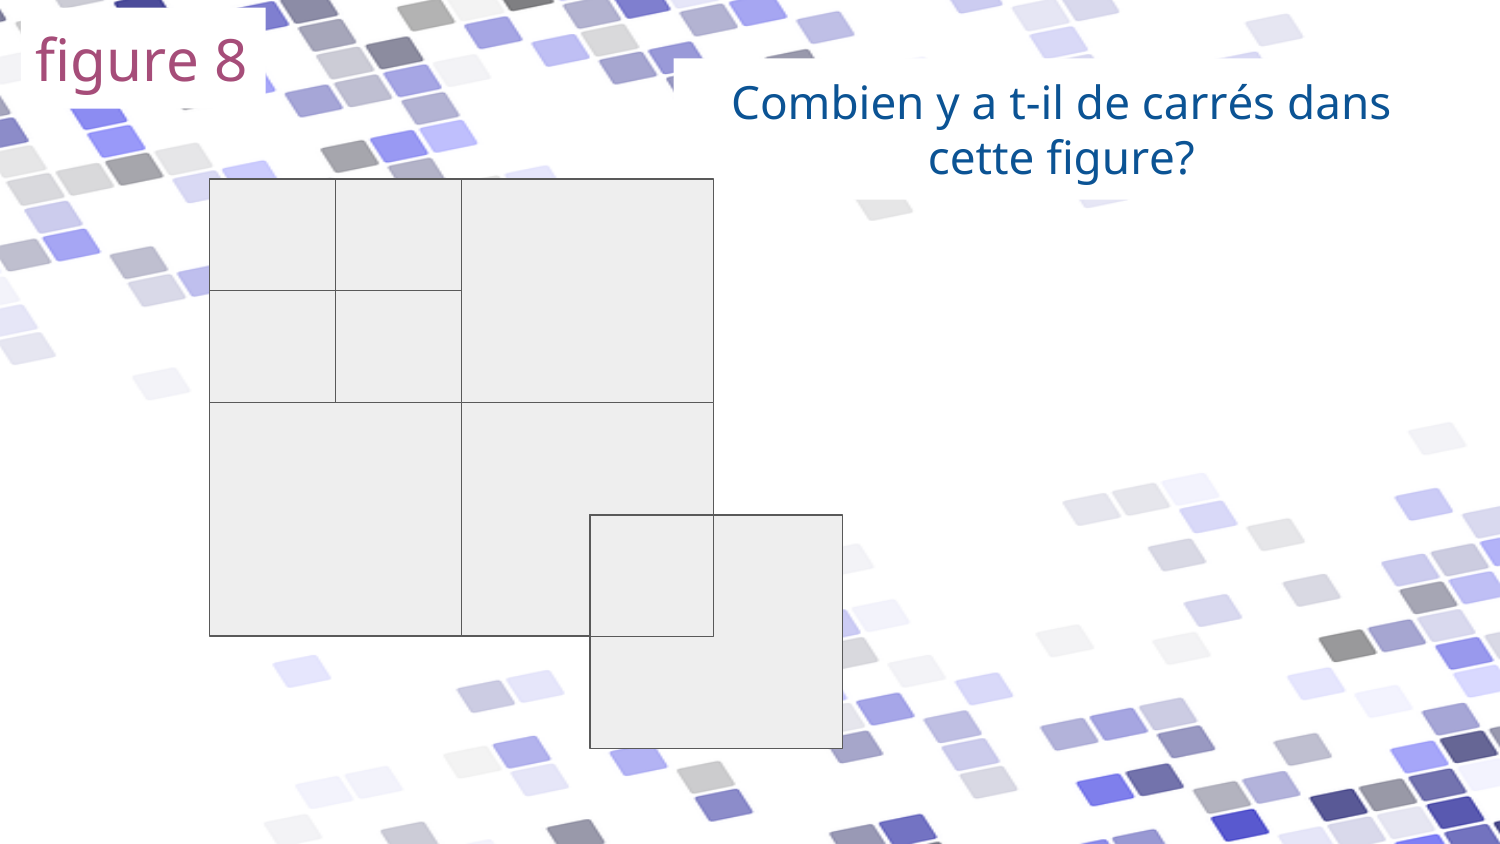

figure 8
Combien y a t-il de carrés dans cette figure?